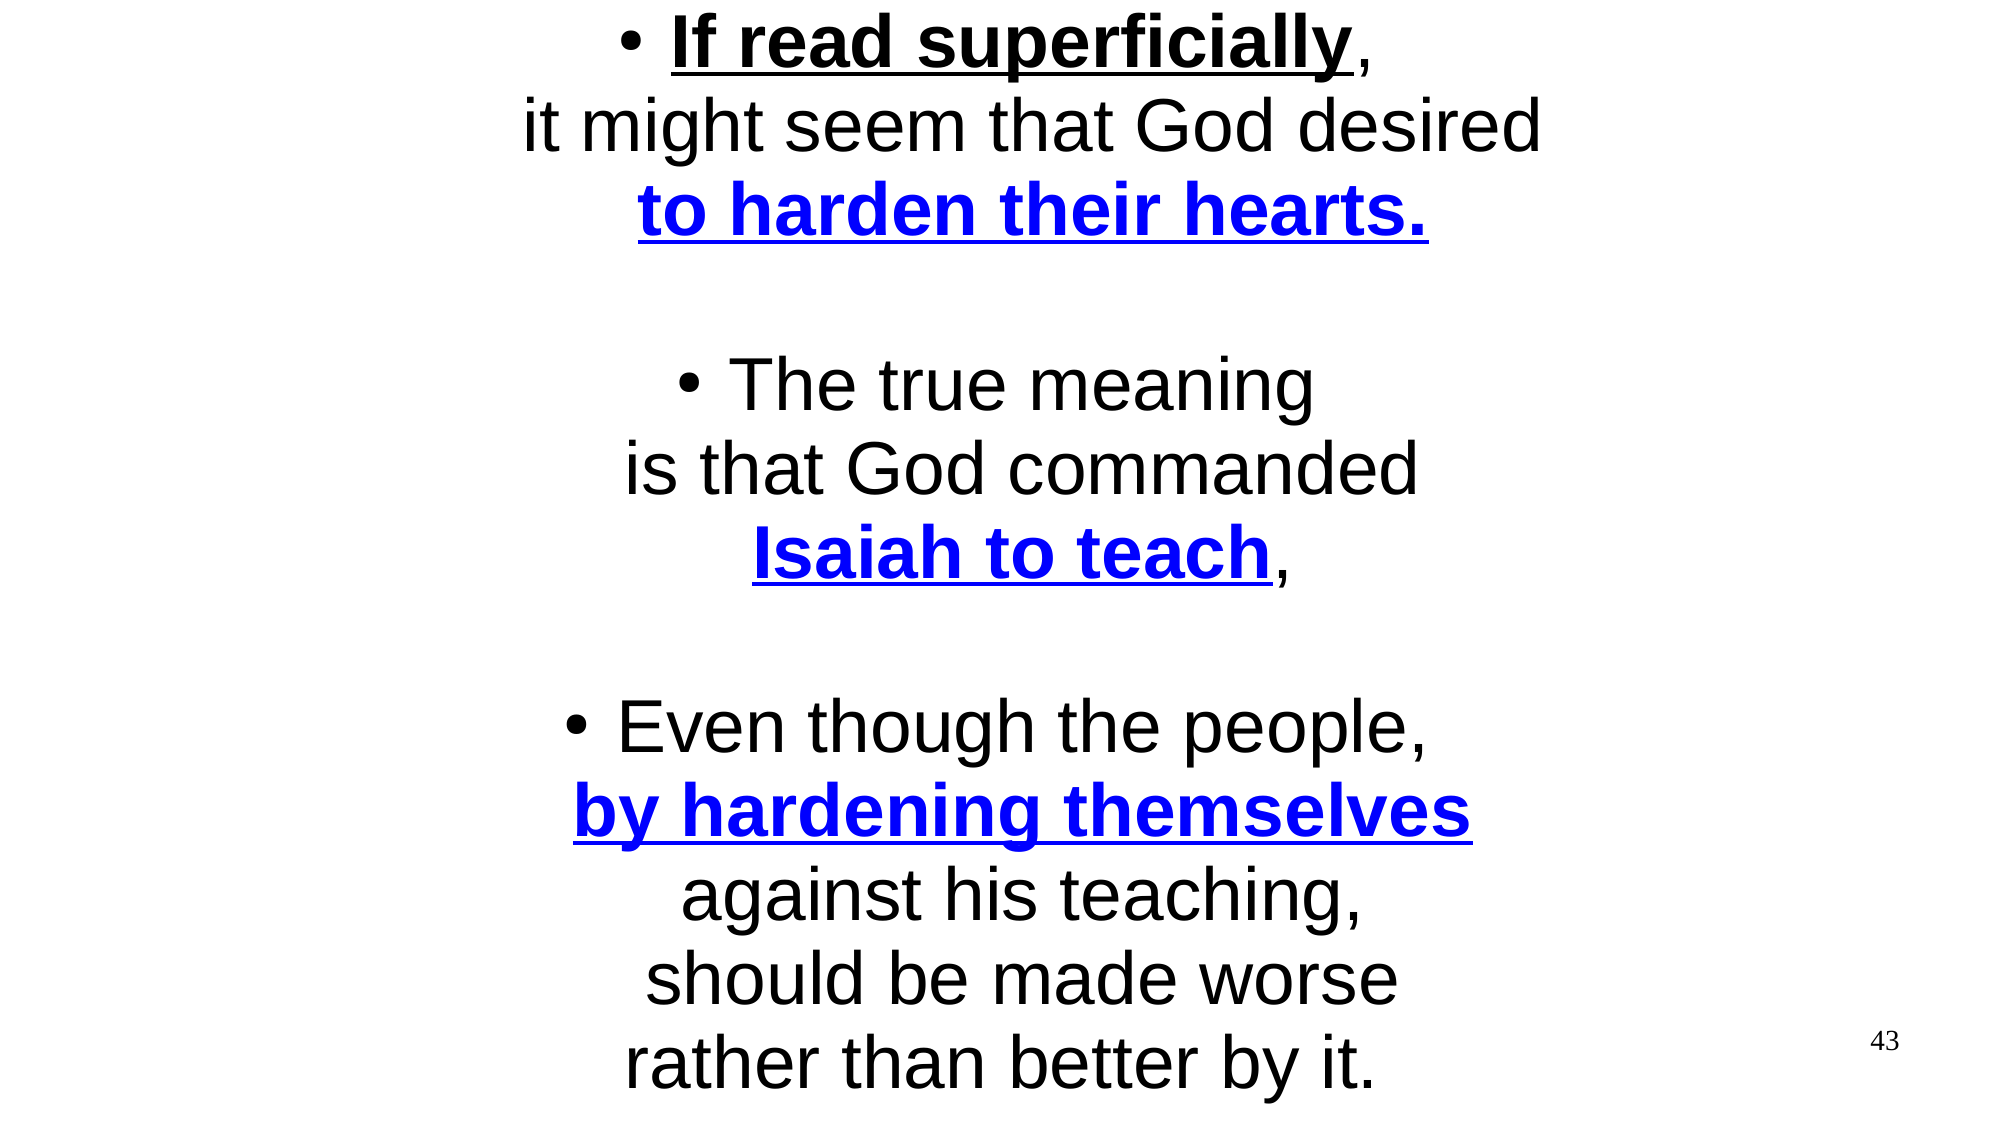

# If read superficially, it might seem that God desired to harden their hearts.
The true meaning
is that God commanded
Isaiah to teach,
Even though the people,
by hardening themselves
against his teaching,
should be made worse
rather than better by it.
43